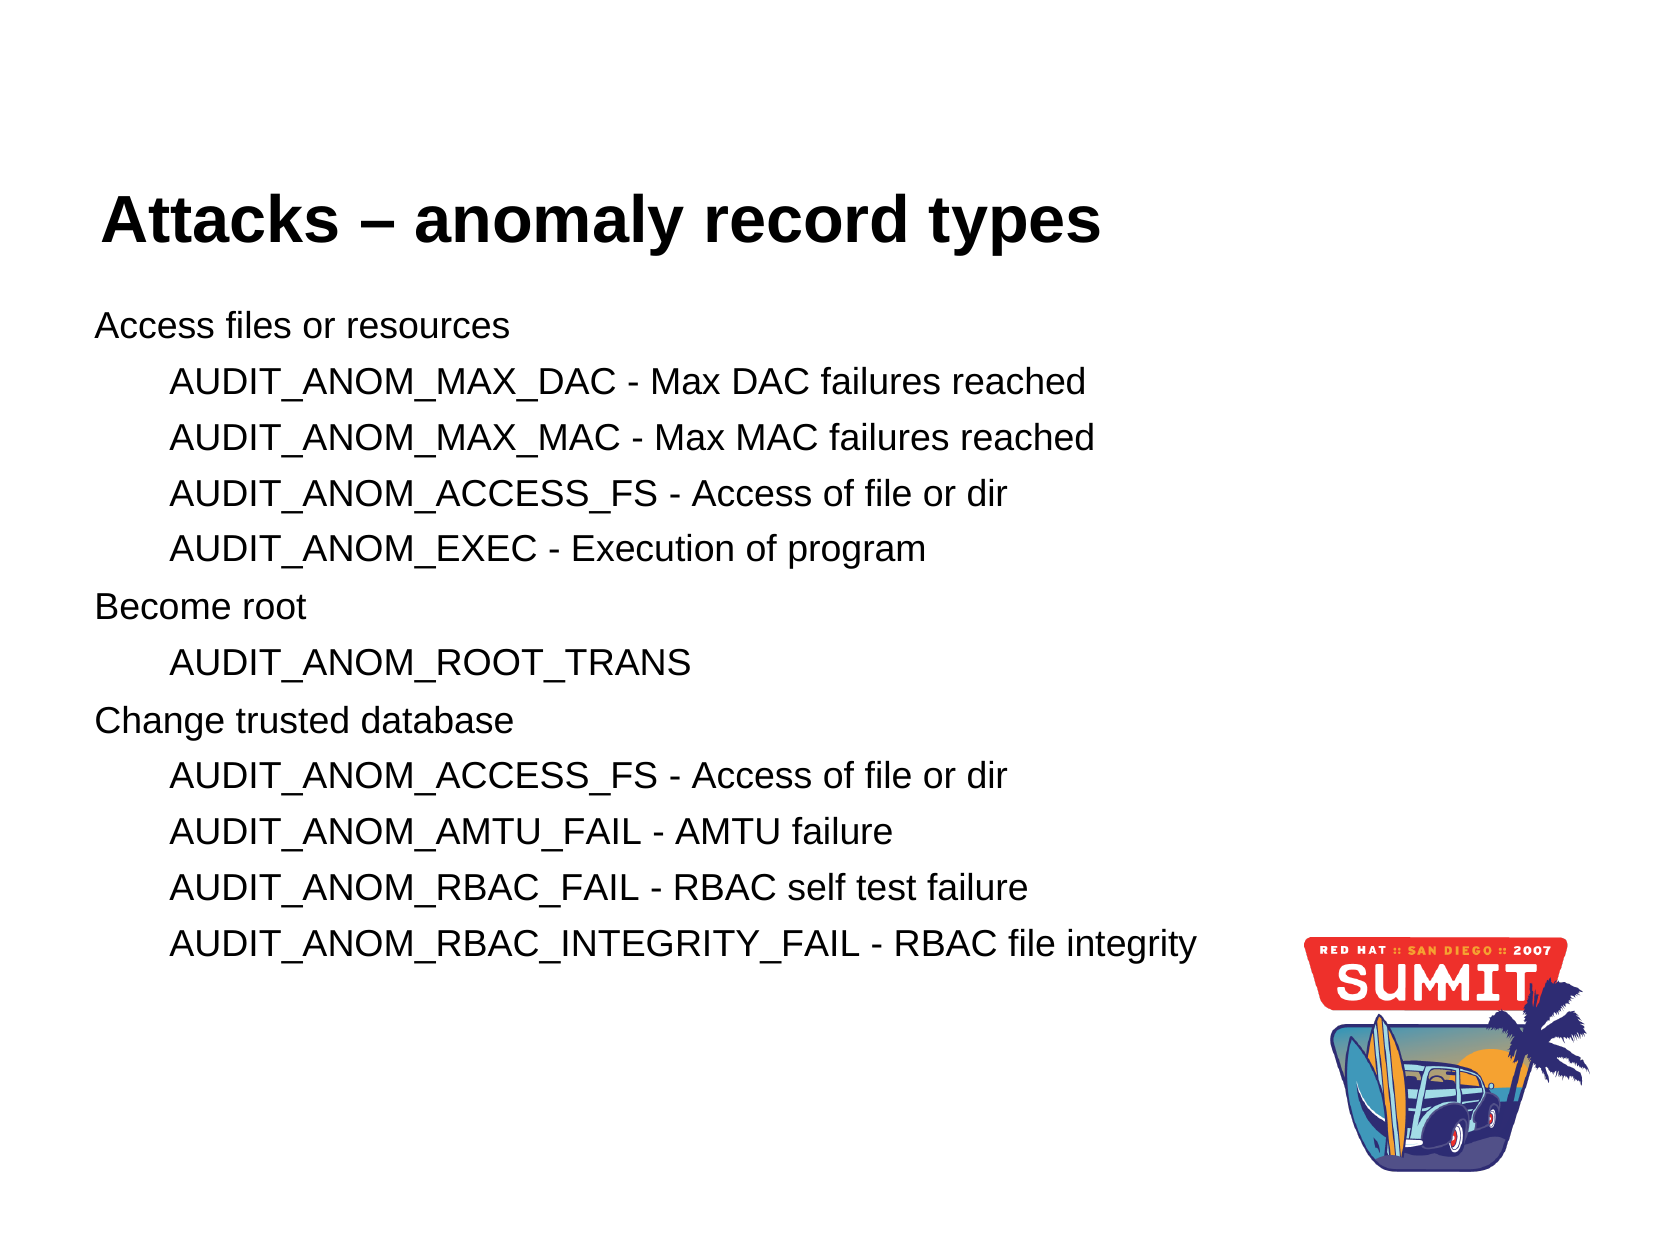

# Attacks – anomaly record types
Access files or resources
AUDIT_ANOM_MAX_DAC - Max DAC failures reached
AUDIT_ANOM_MAX_MAC - Max MAC failures reached
AUDIT_ANOM_ACCESS_FS - Access of file or dir
AUDIT_ANOM_EXEC - Execution of program
Become root
AUDIT_ANOM_ROOT_TRANS
Change trusted database
AUDIT_ANOM_ACCESS_FS - Access of file or dir
AUDIT_ANOM_AMTU_FAIL - AMTU failure
AUDIT_ANOM_RBAC_FAIL - RBAC self test failure
AUDIT_ANOM_RBAC_INTEGRITY_FAIL - RBAC file integrity